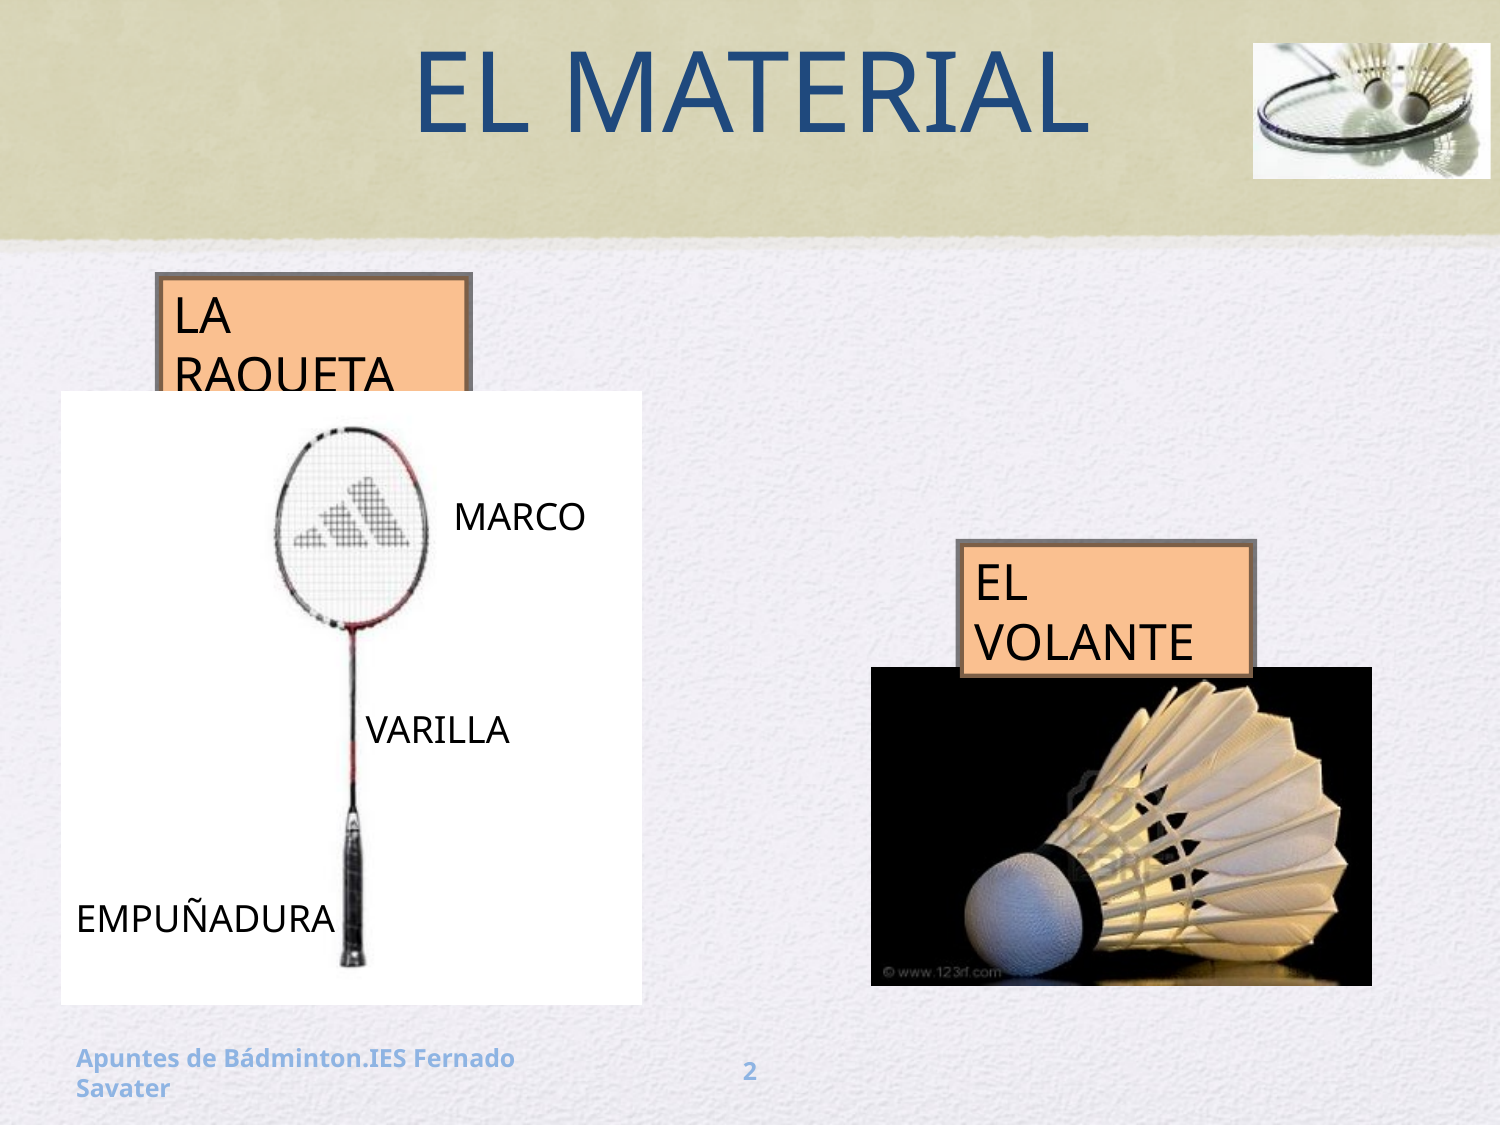

# EL MATERIAL
LA RAQUETA
MARCO
EL VOLANTE
VARILLA
EMPUÑADURA
Apuntes de Bádminton.IES Fernado Savater